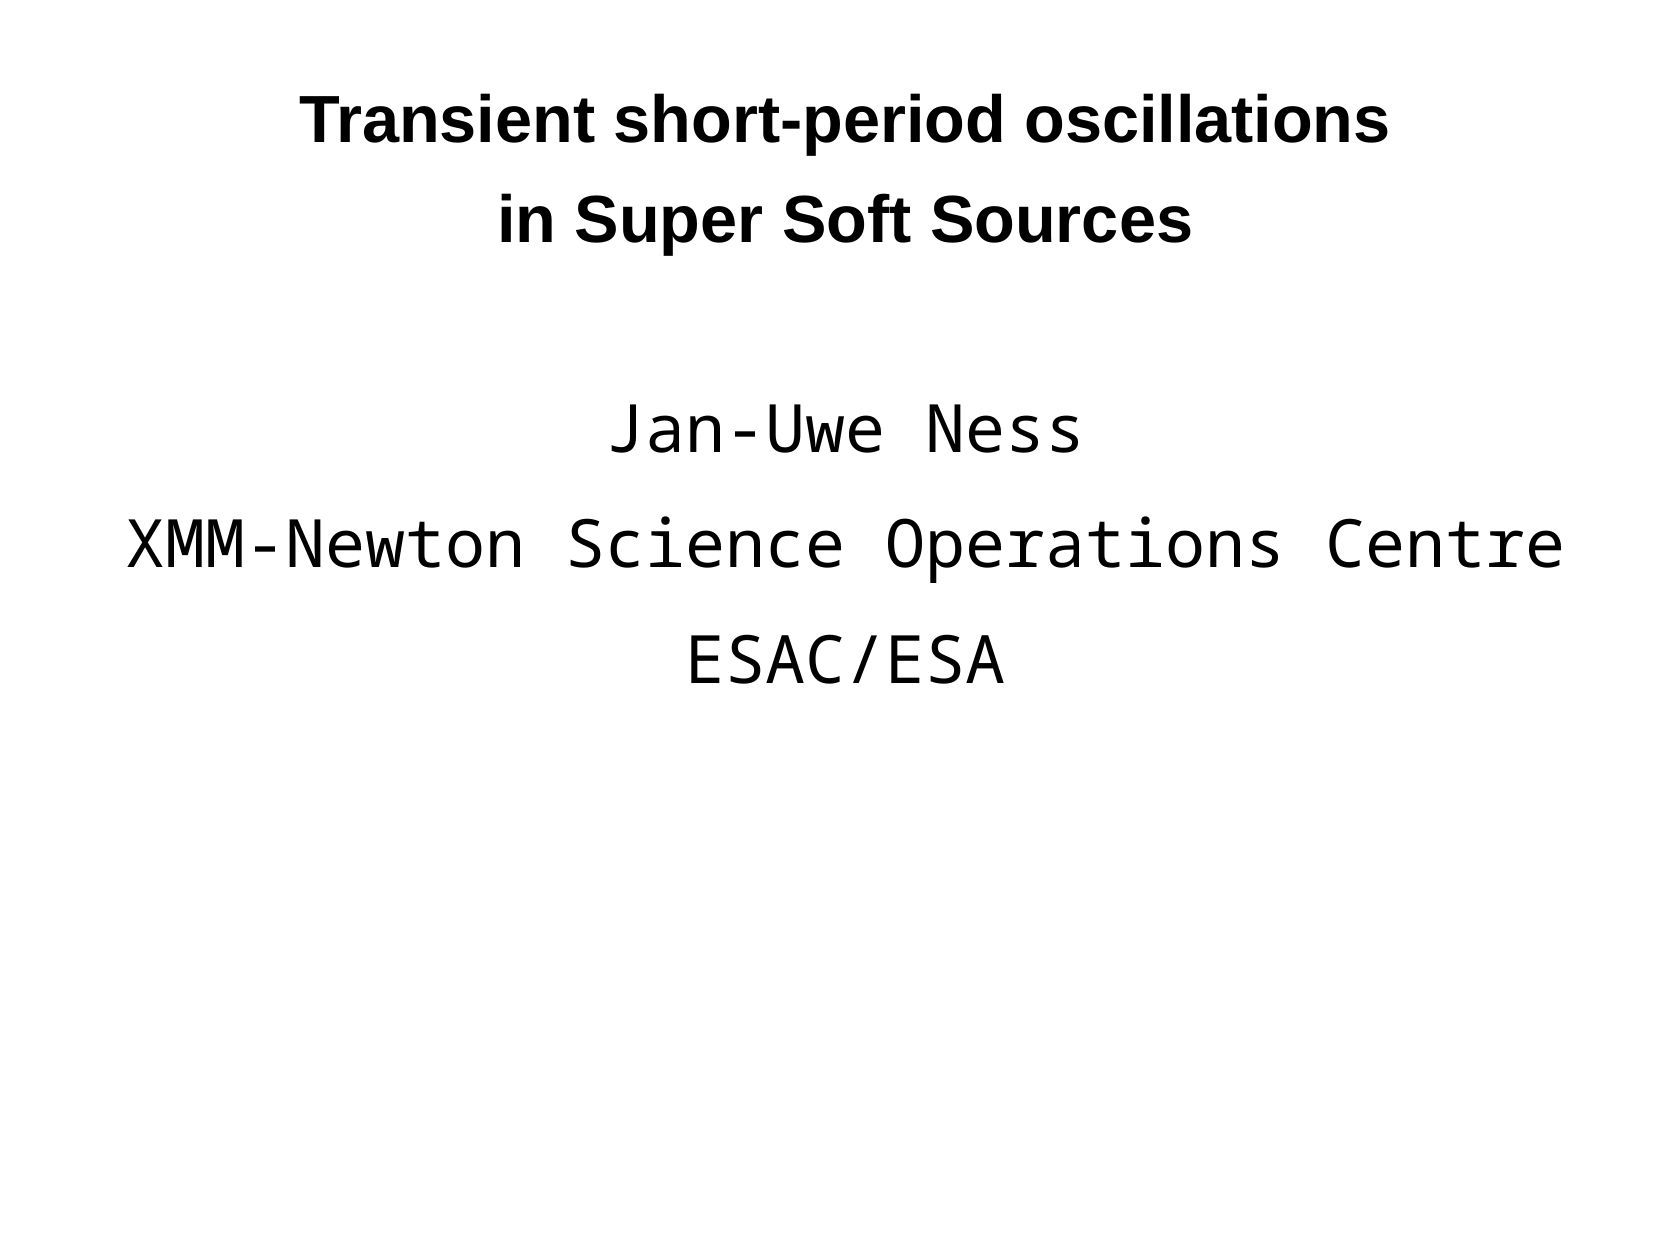

Transient short-period oscillations
in Super Soft Sources
Jan-Uwe Ness
XMM-Newton Science Operations Centre
ESAC/ESA